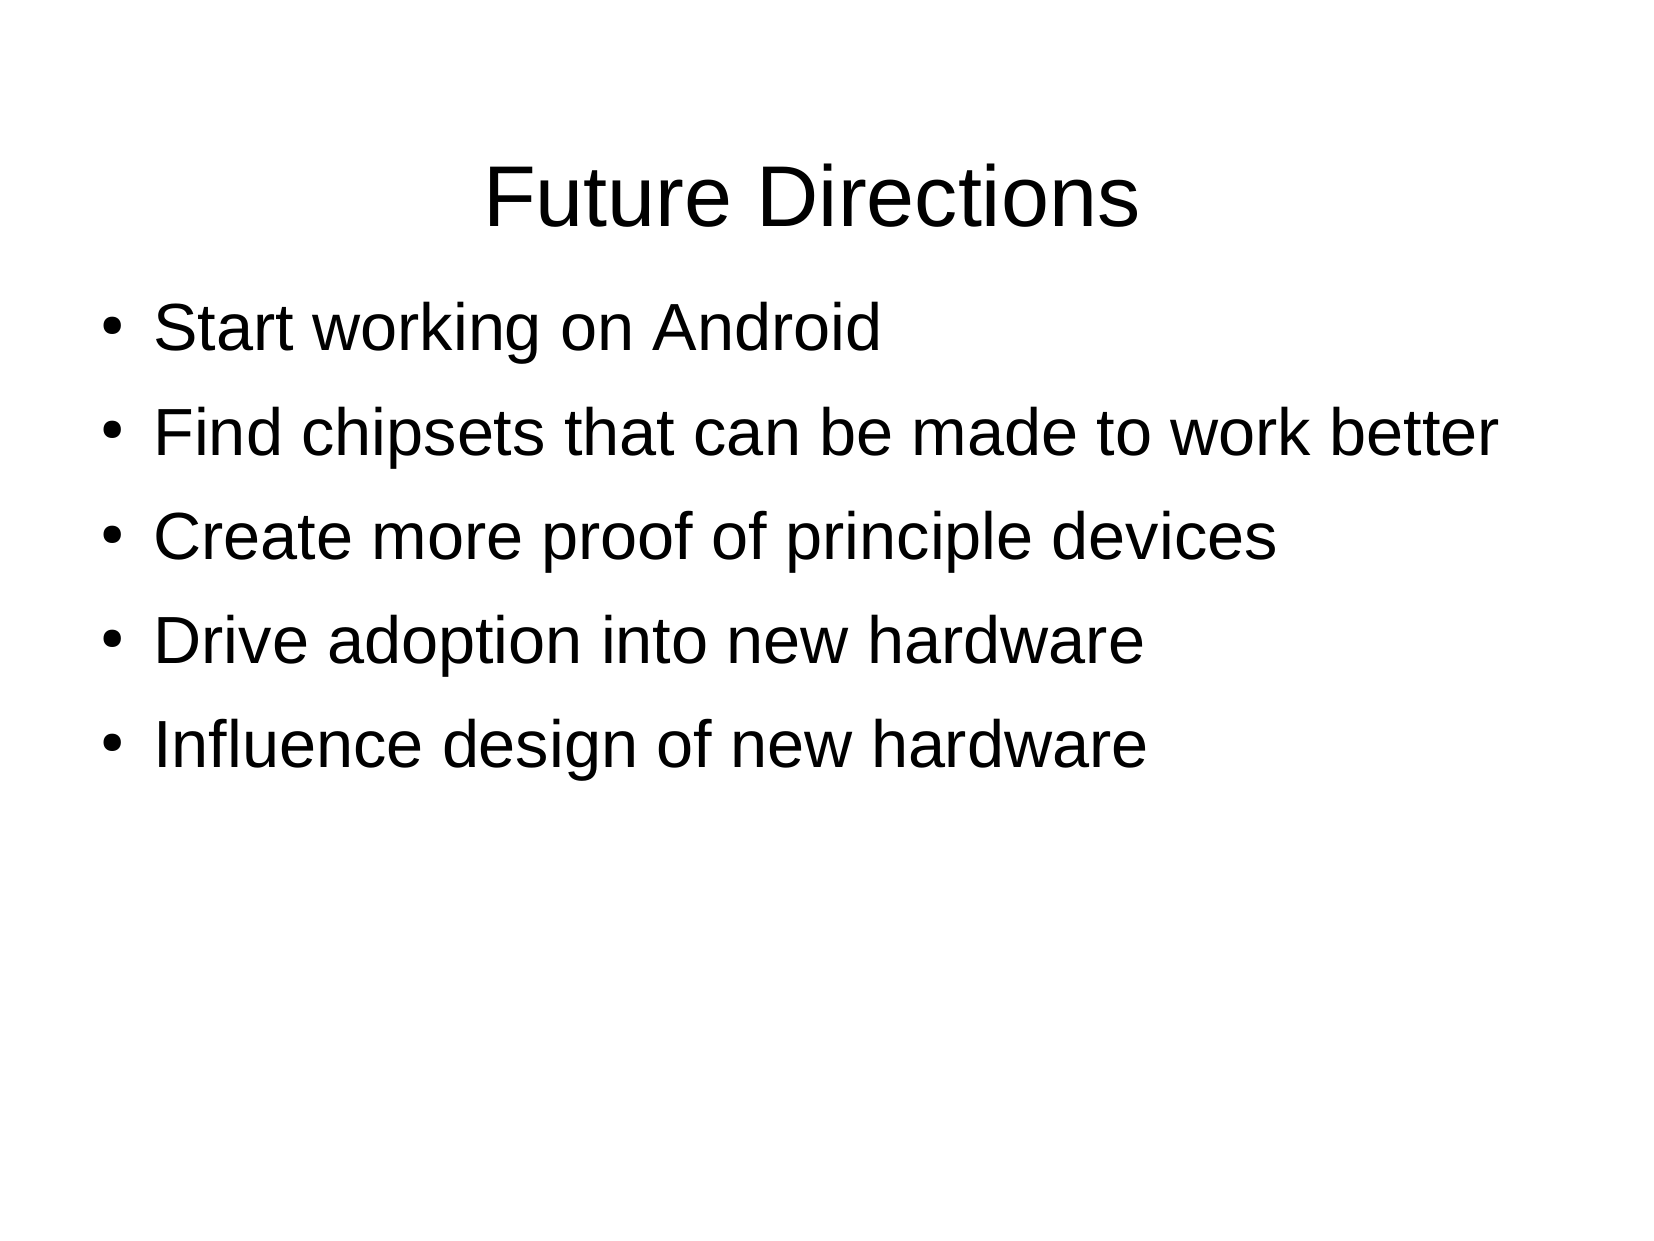

# Future Directions
Start working on Android
Find chipsets that can be made to work better
Create more proof of principle devices
Drive adoption into new hardware
Influence design of new hardware